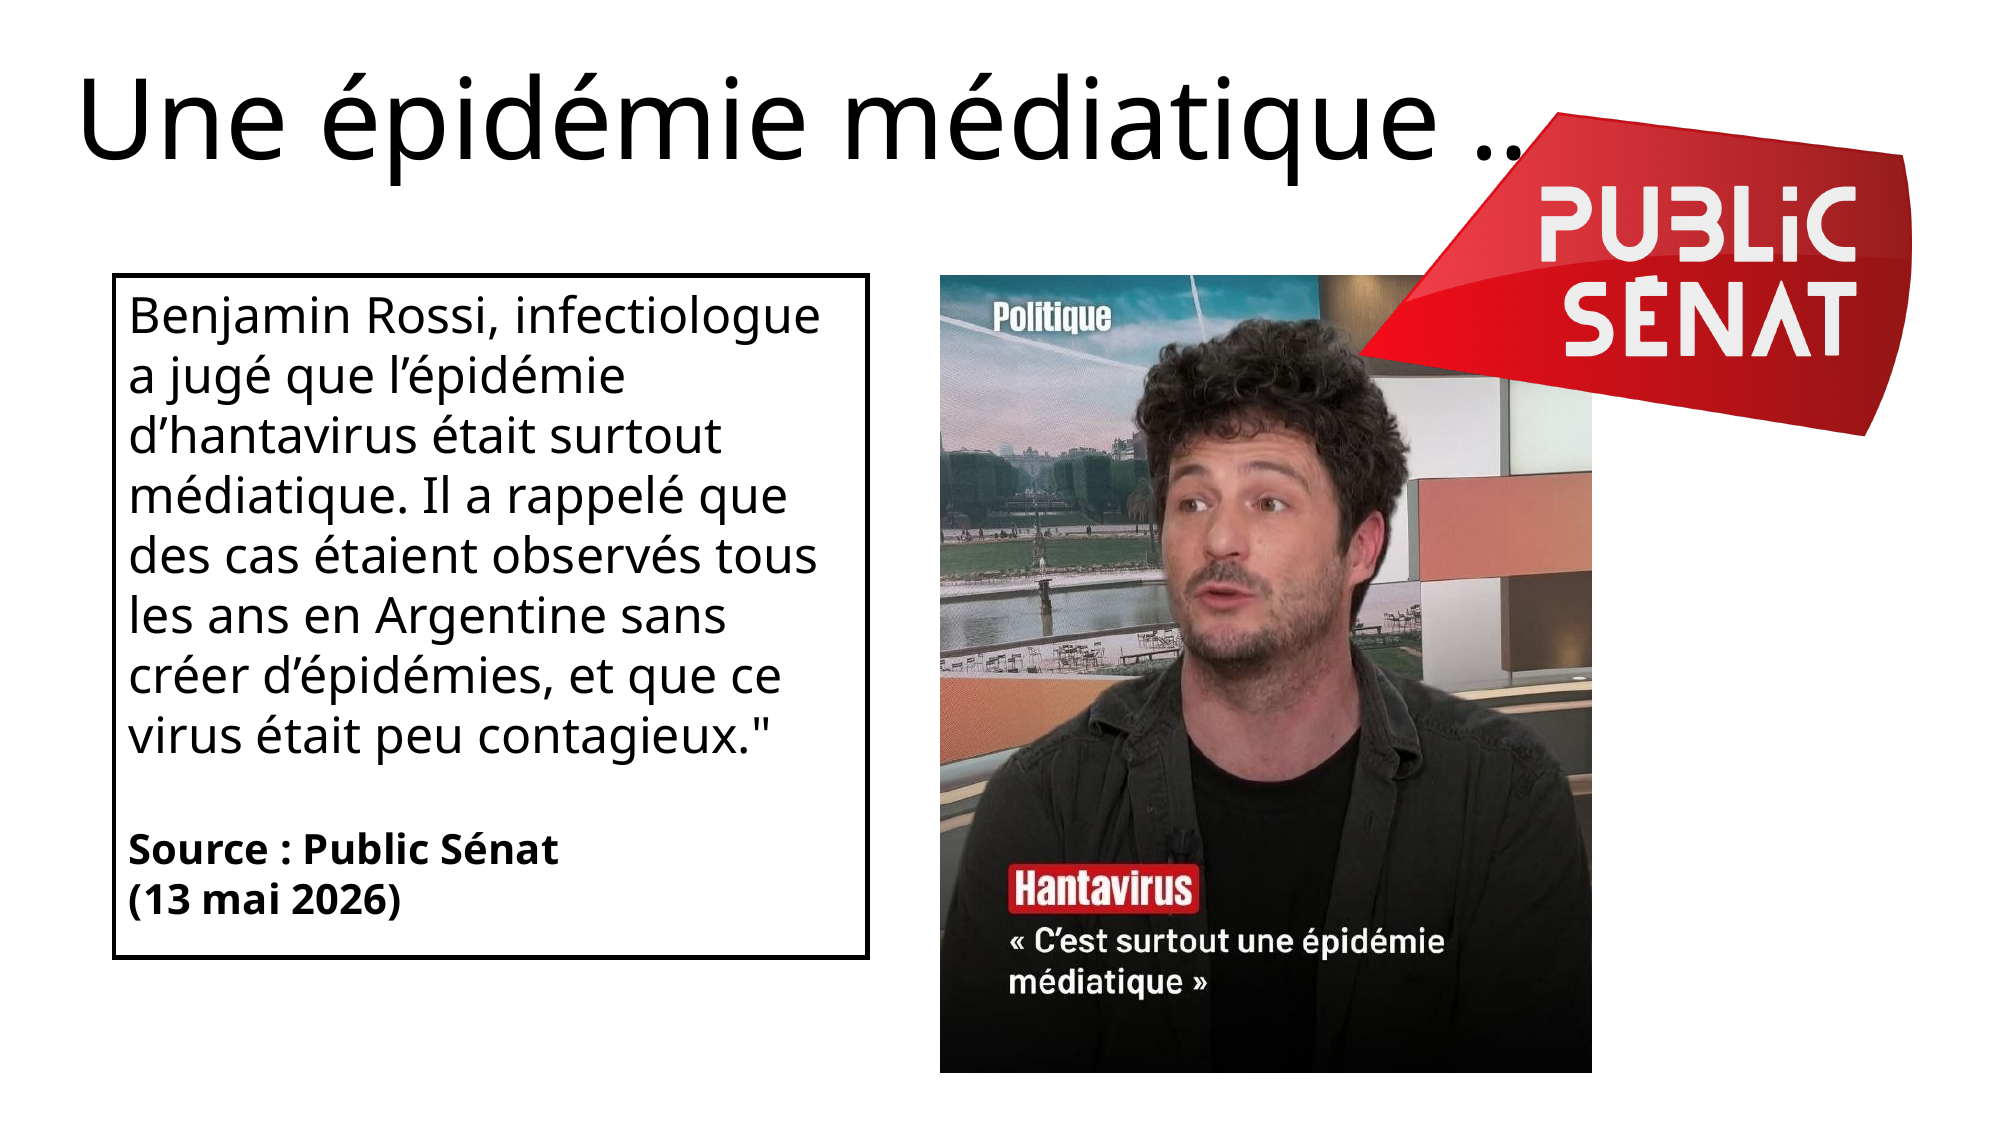

Une épidémie médiatique …
Benjamin Rossi, infectiologue a jugé que l’épidémie d’hantavirus était surtout médiatique. Il a rappelé que des cas étaient observés tous les ans en Argentine sans créer d’épidémies, et que ce virus était peu contagieux."
Source : Public Sénat
(13 mai 2026)